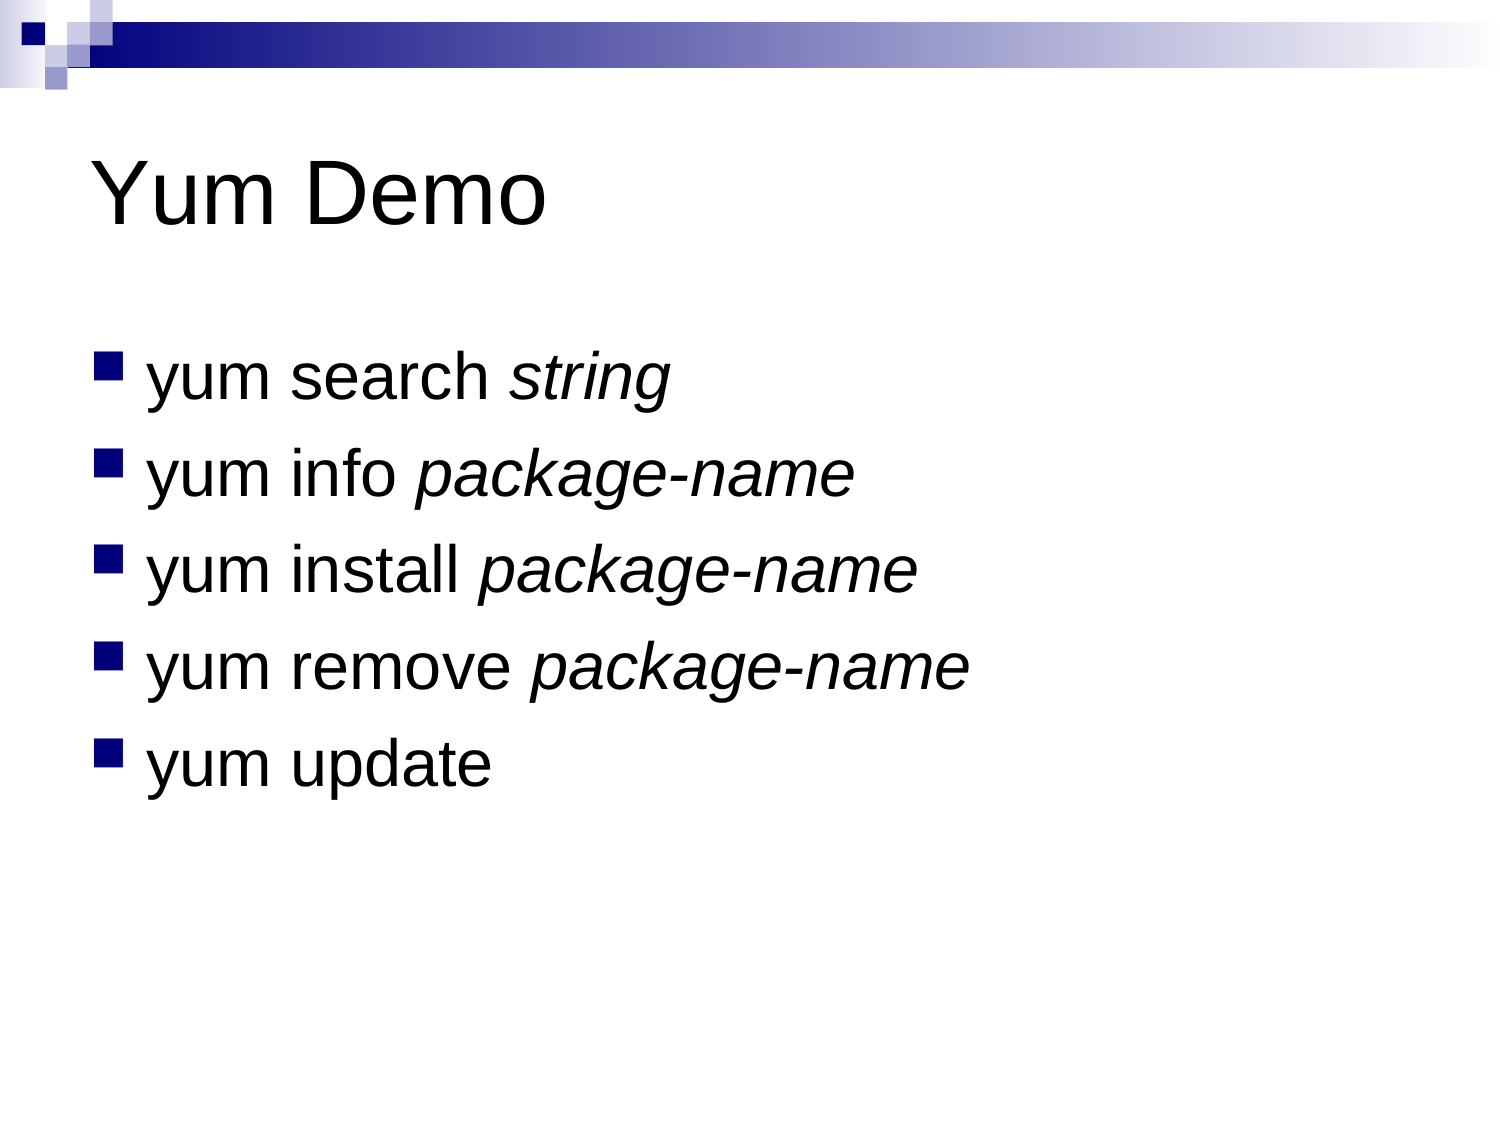

# Yum Demo
yum search string
yum info package-name
yum install package-name
yum remove package-name
yum update